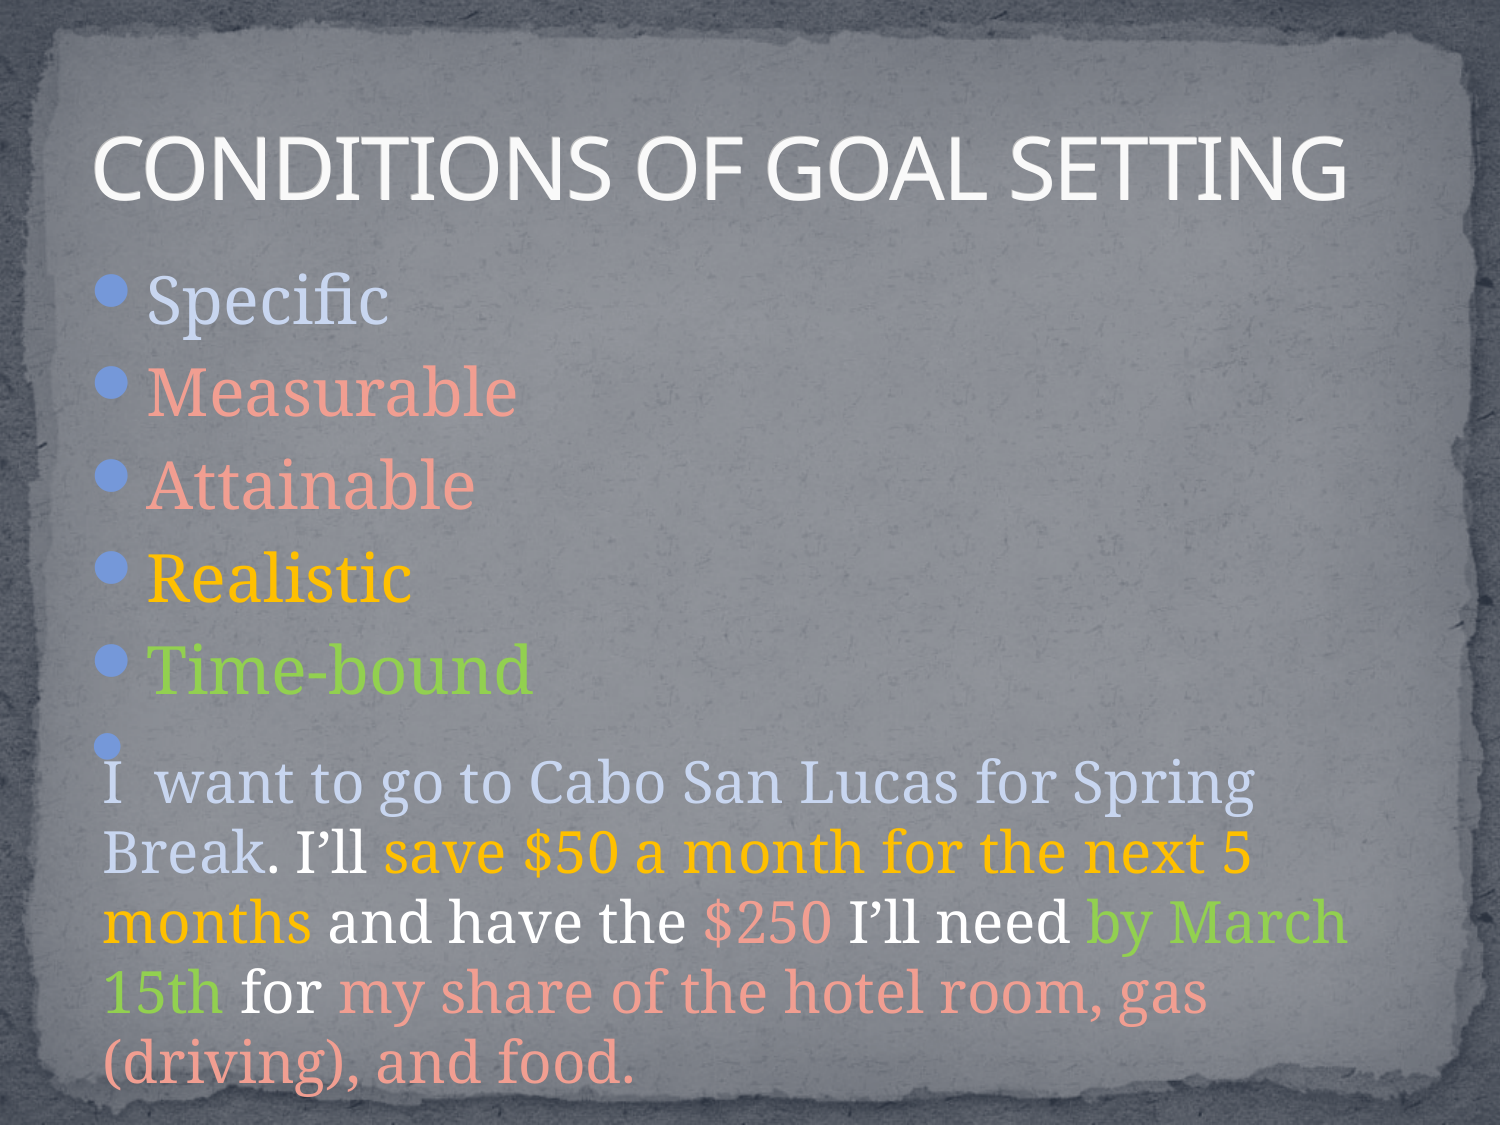

Conditions of Goal Setting
# Specific
Measurable
Attainable
Realistic
Time-bound
I want to go to Cabo San Lucas for Spring Break. I’ll save $50 a month for the next 5 months and have the $250 I’ll need by March 15th for my share of the hotel room, gas (driving), and food.